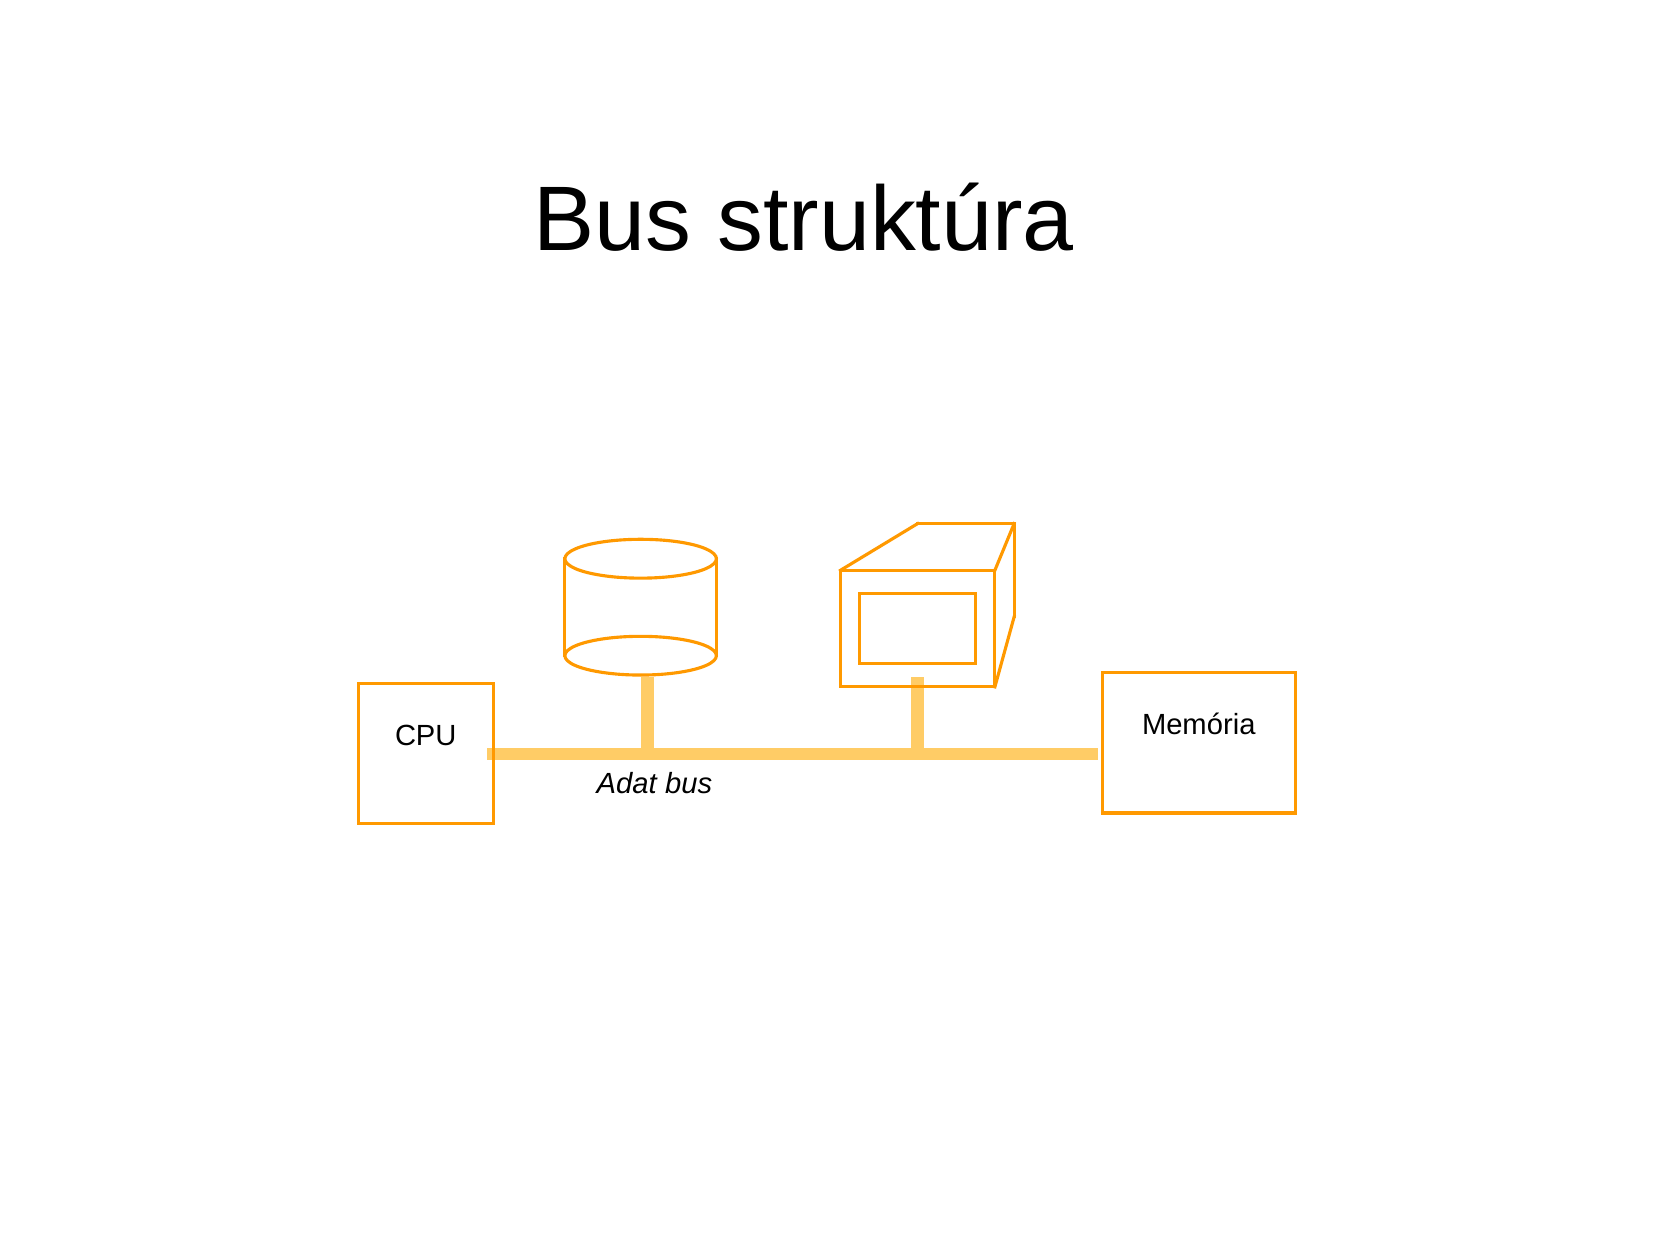

# Bus struktúra
Memória
CPU
Adat bus
4